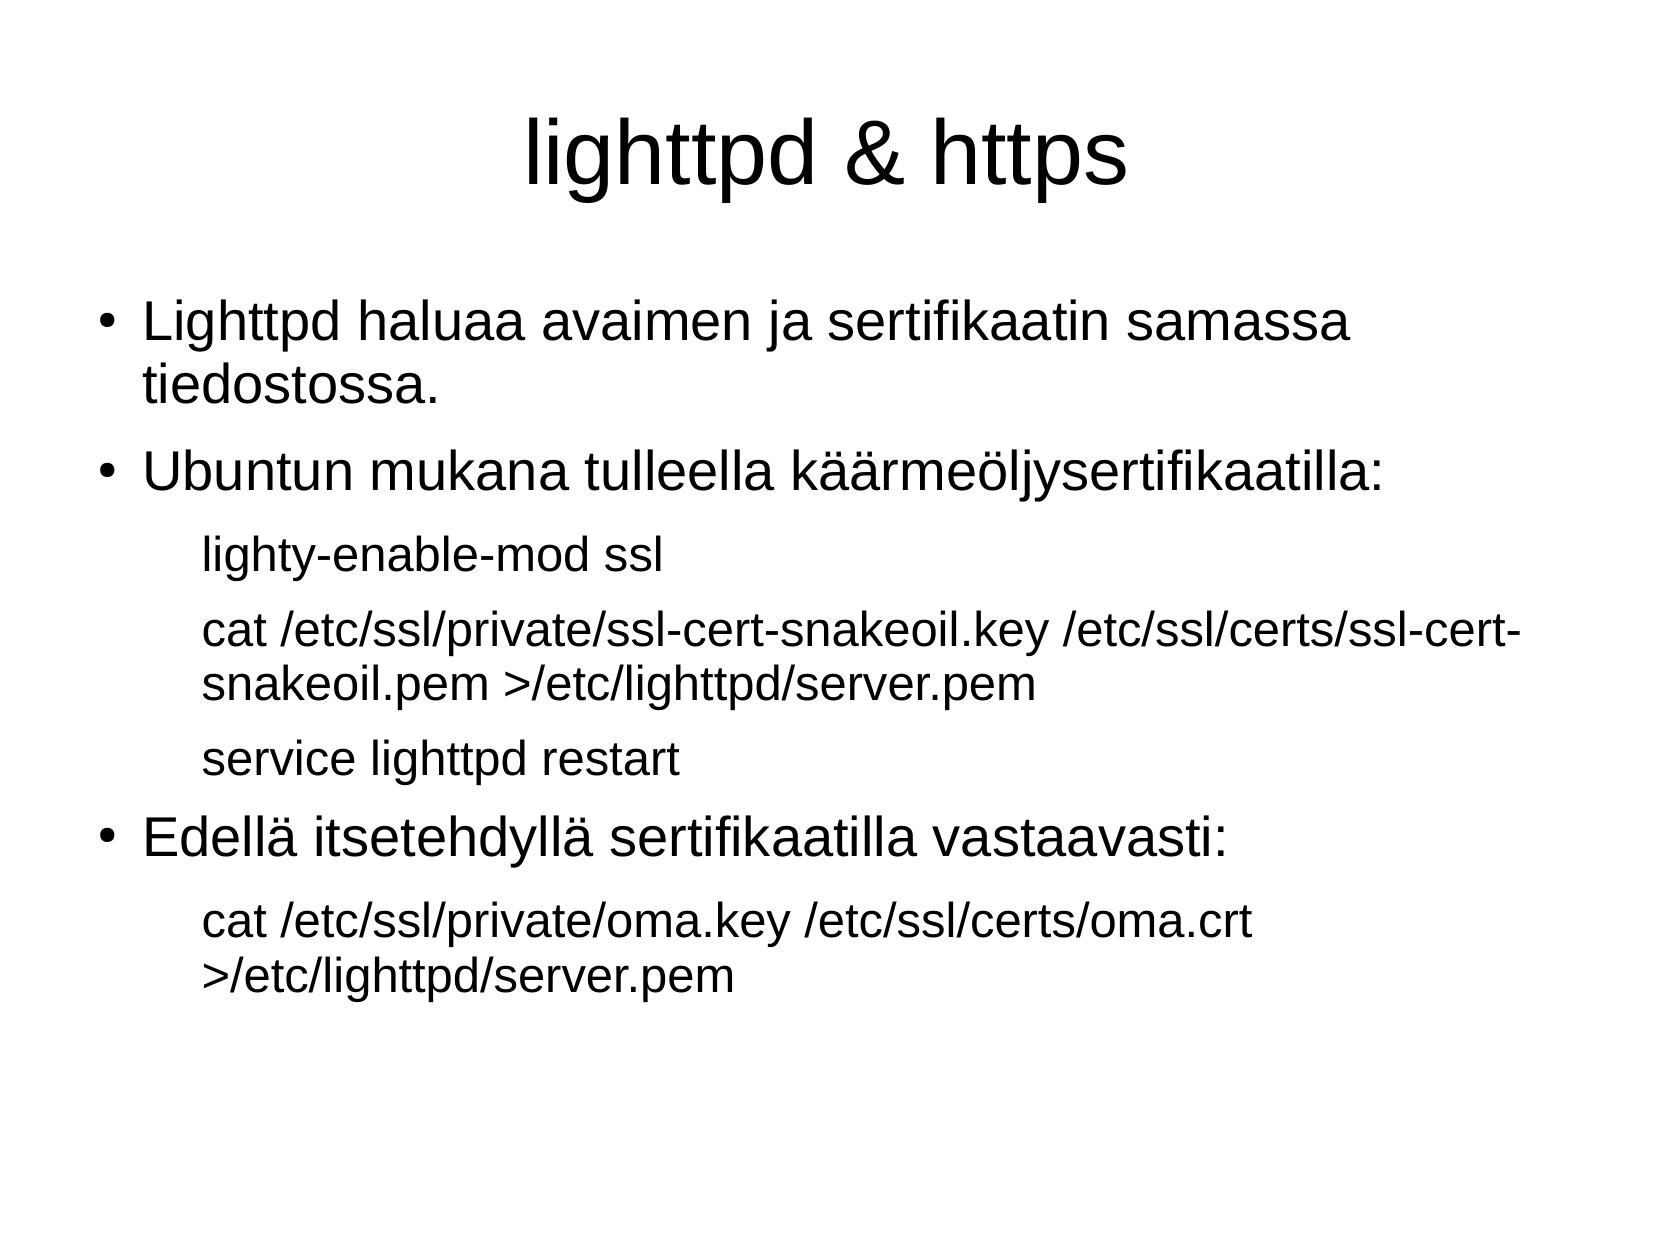

# lighttpd & https
Lighttpd haluaa avaimen ja sertifikaatin samassa tiedostossa.
Ubuntun mukana tulleella käärmeöljysertifikaatilla:
lighty-enable-mod ssl
cat /etc/ssl/private/ssl-cert-snakeoil.key /etc/ssl/certs/ssl-cert-snakeoil.pem >/etc/lighttpd/server.pem
service lighttpd restart
Edellä itsetehdyllä sertifikaatilla vastaavasti:
cat /etc/ssl/private/oma.key /etc/ssl/certs/oma.crt >/etc/lighttpd/server.pem